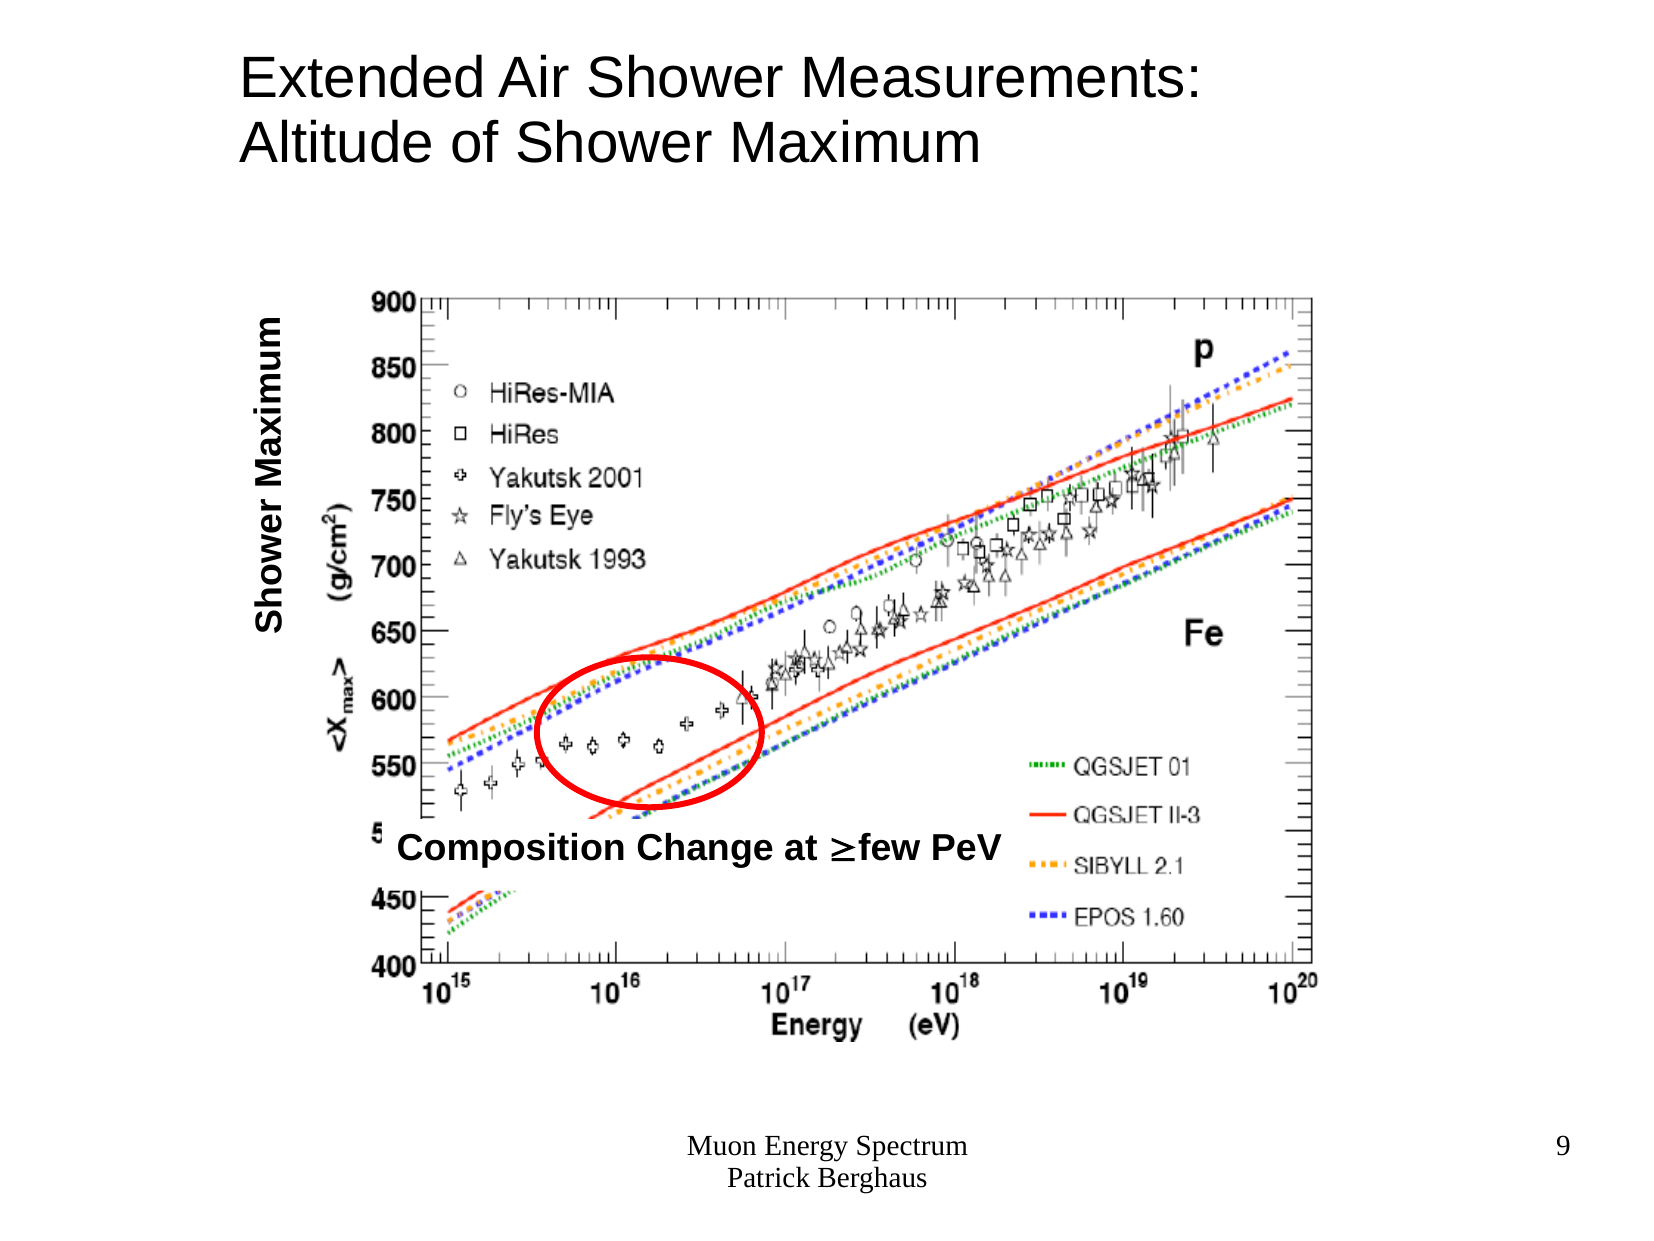

Extended Air Shower Measurements:
Altitude of Shower Maximum
Shower Maximum
Composition Change at ≥few PeV
9